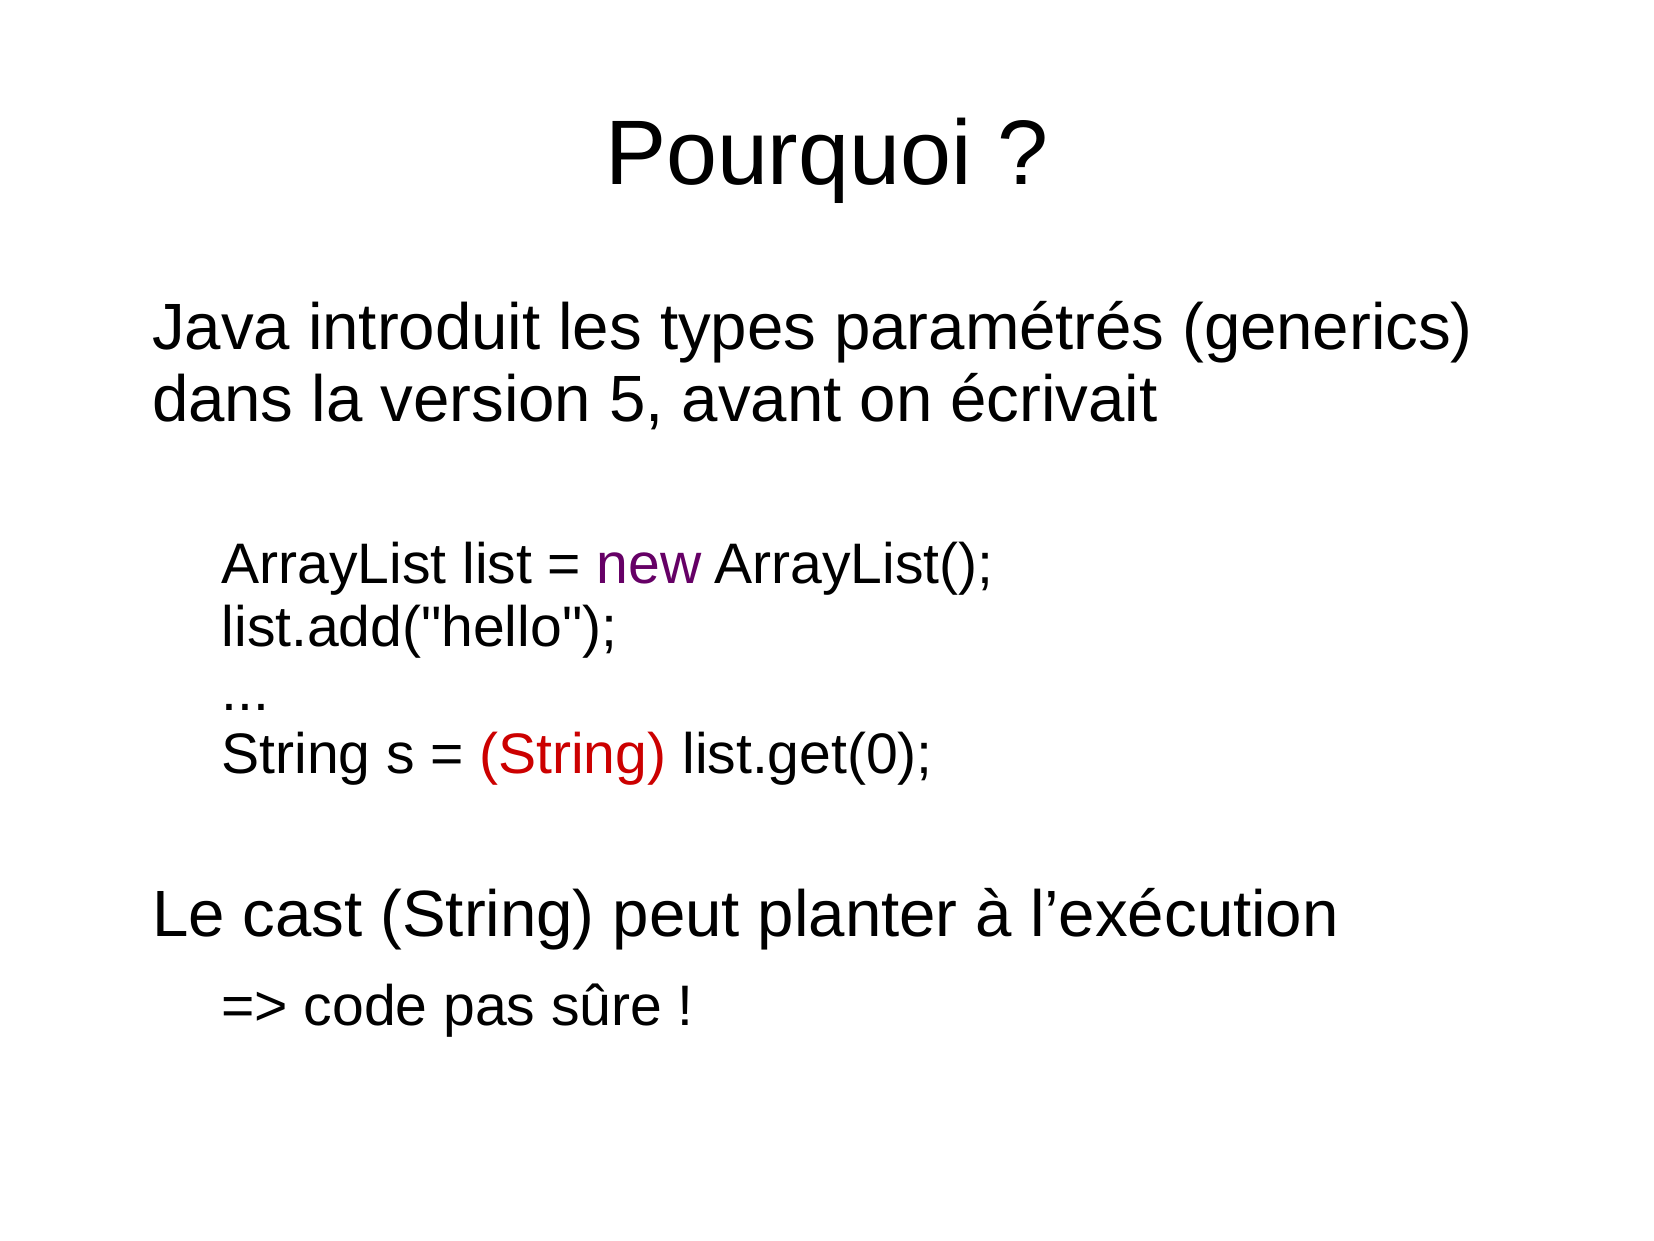

# Pourquoi ?
Java introduit les types paramétrés (generics) dans la version 5, avant on écrivait
ArrayList list = new ArrayList();
list.add("hello");
...
String s = (String) list.get(0);
Le cast (String) peut planter à l’exécution
=> code pas sûre !